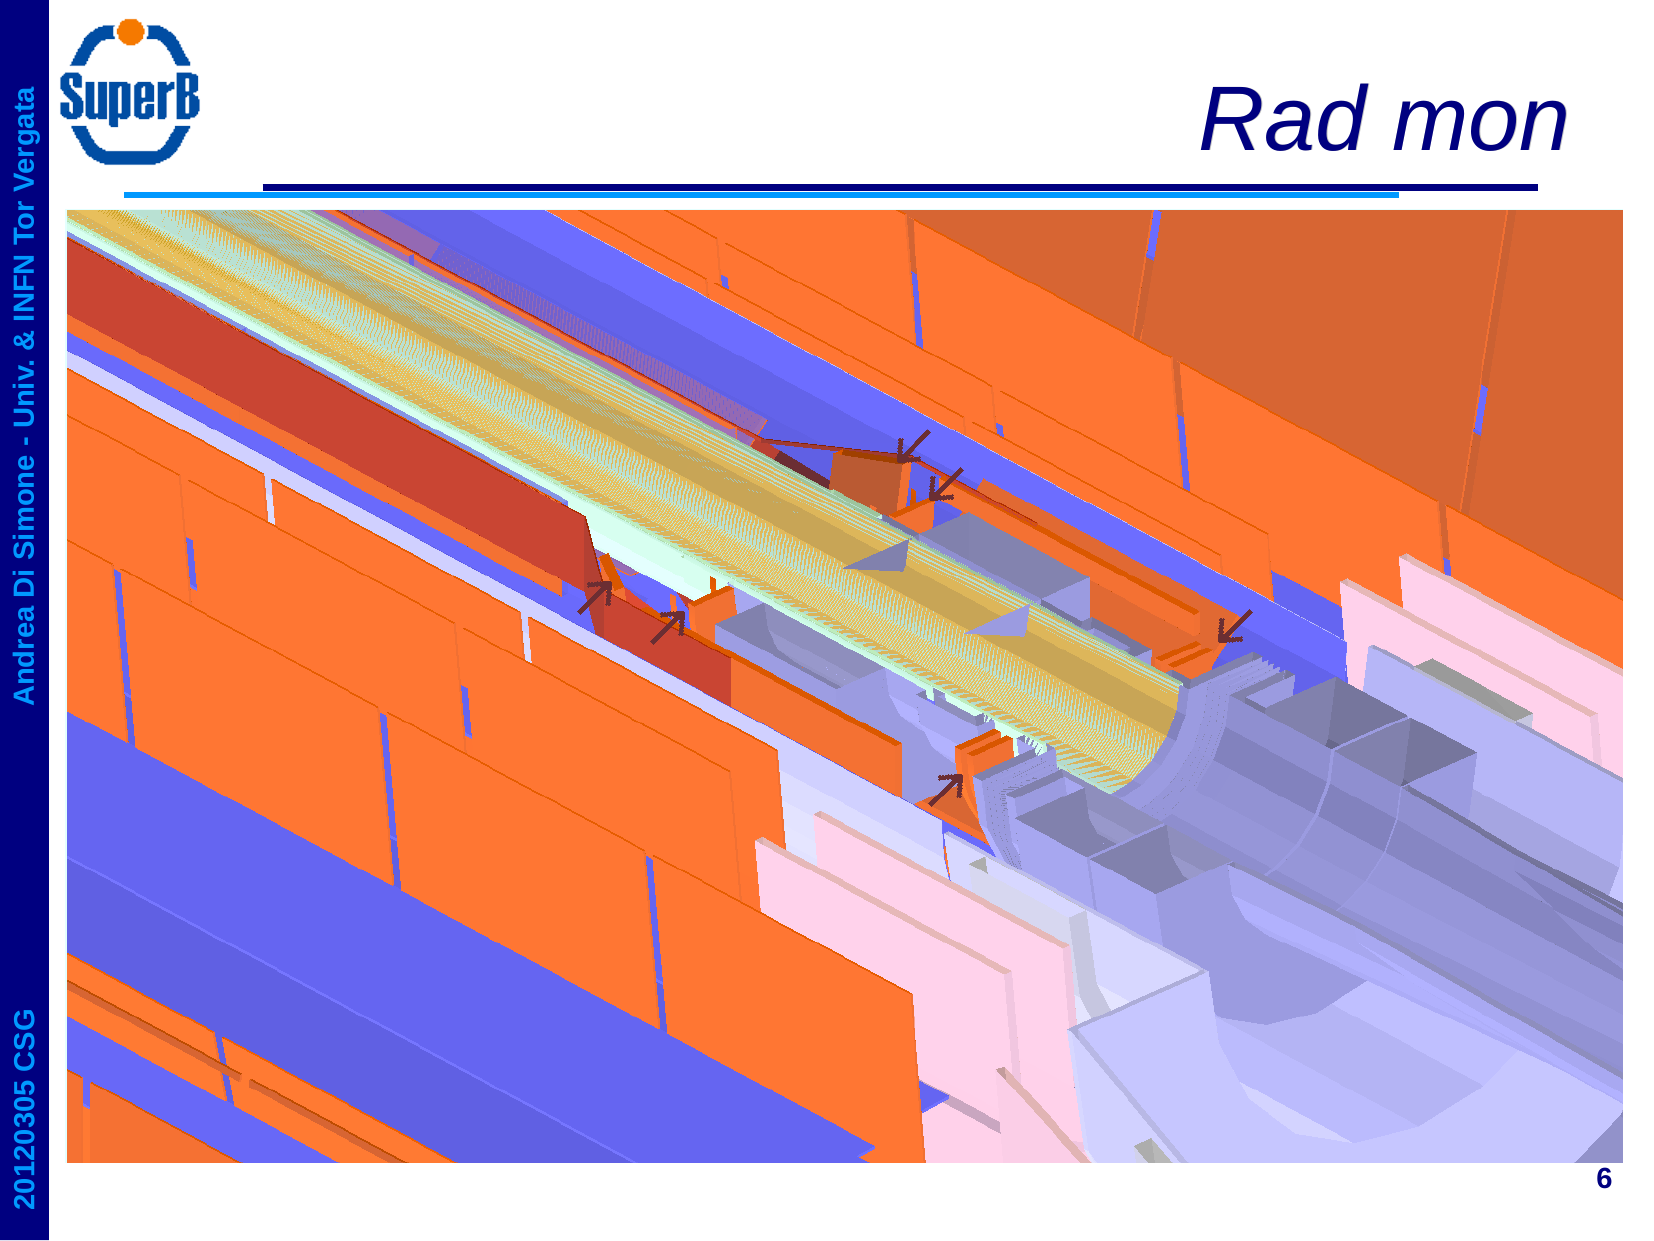

# Rad mon
Andrea Di Simone - Univ. & INFN Tor Vergata
20120305 CSG
6